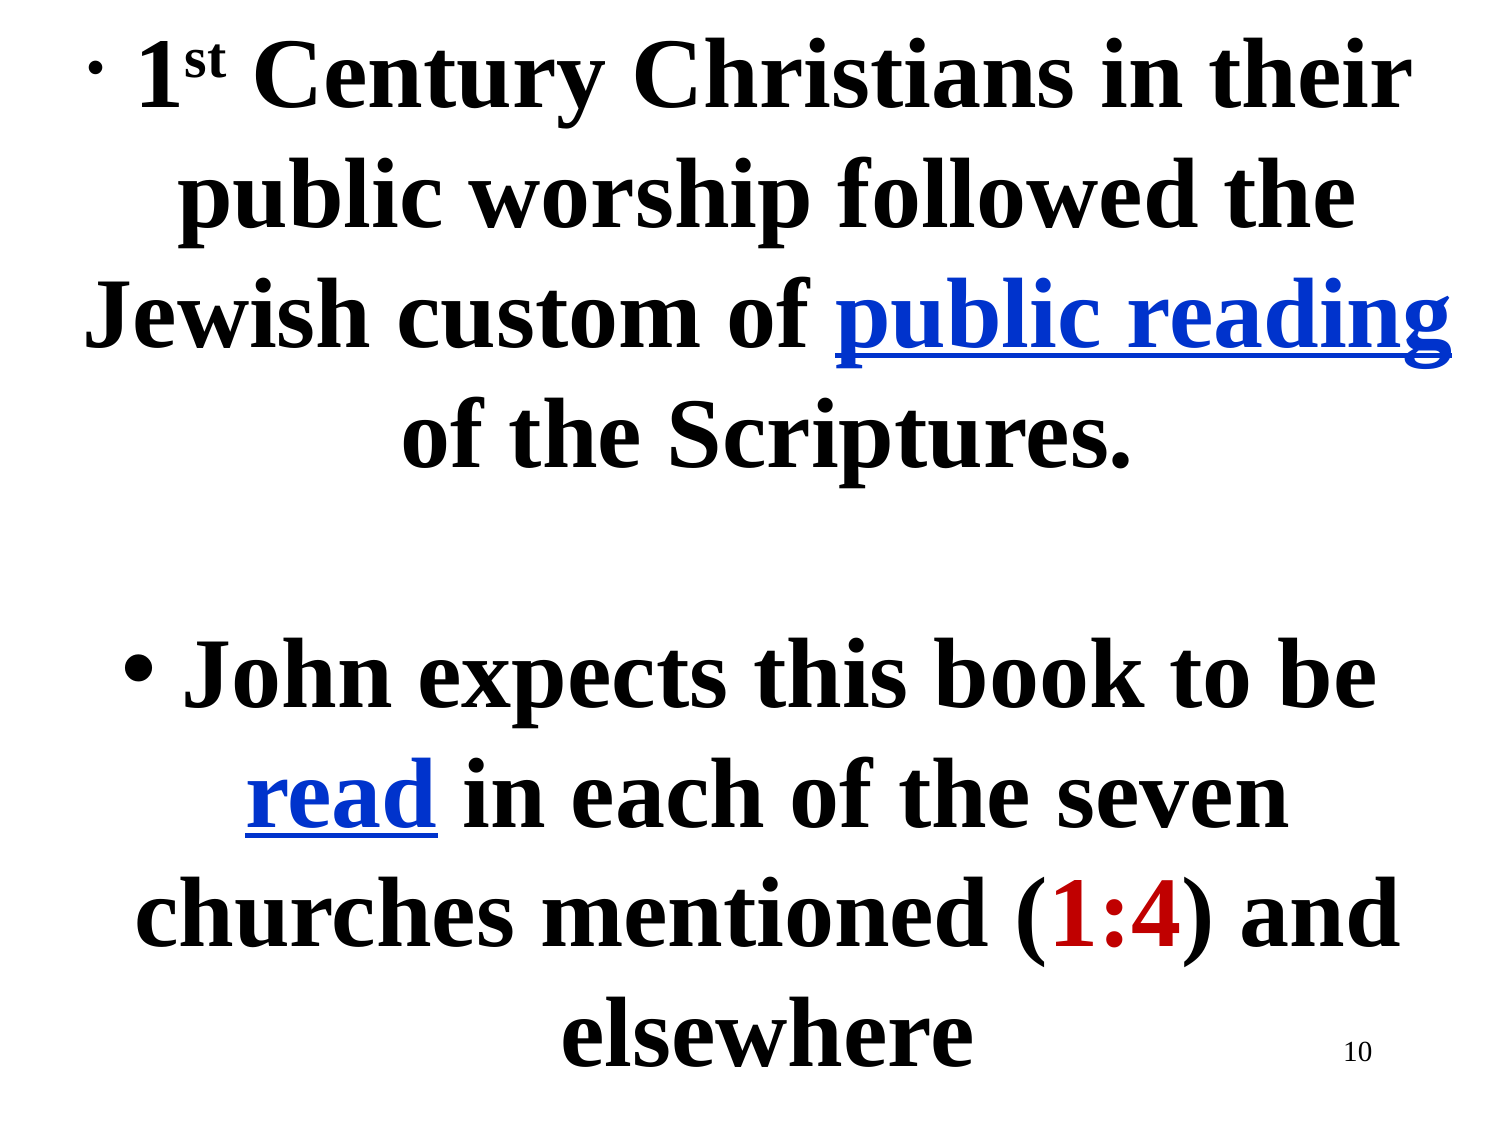

1st Century Christians in their public worship followed the Jewish custom of public reading of the Scriptures.
 John expects this book to be read in each of the seven churches mentioned (1:4) and elsewhere